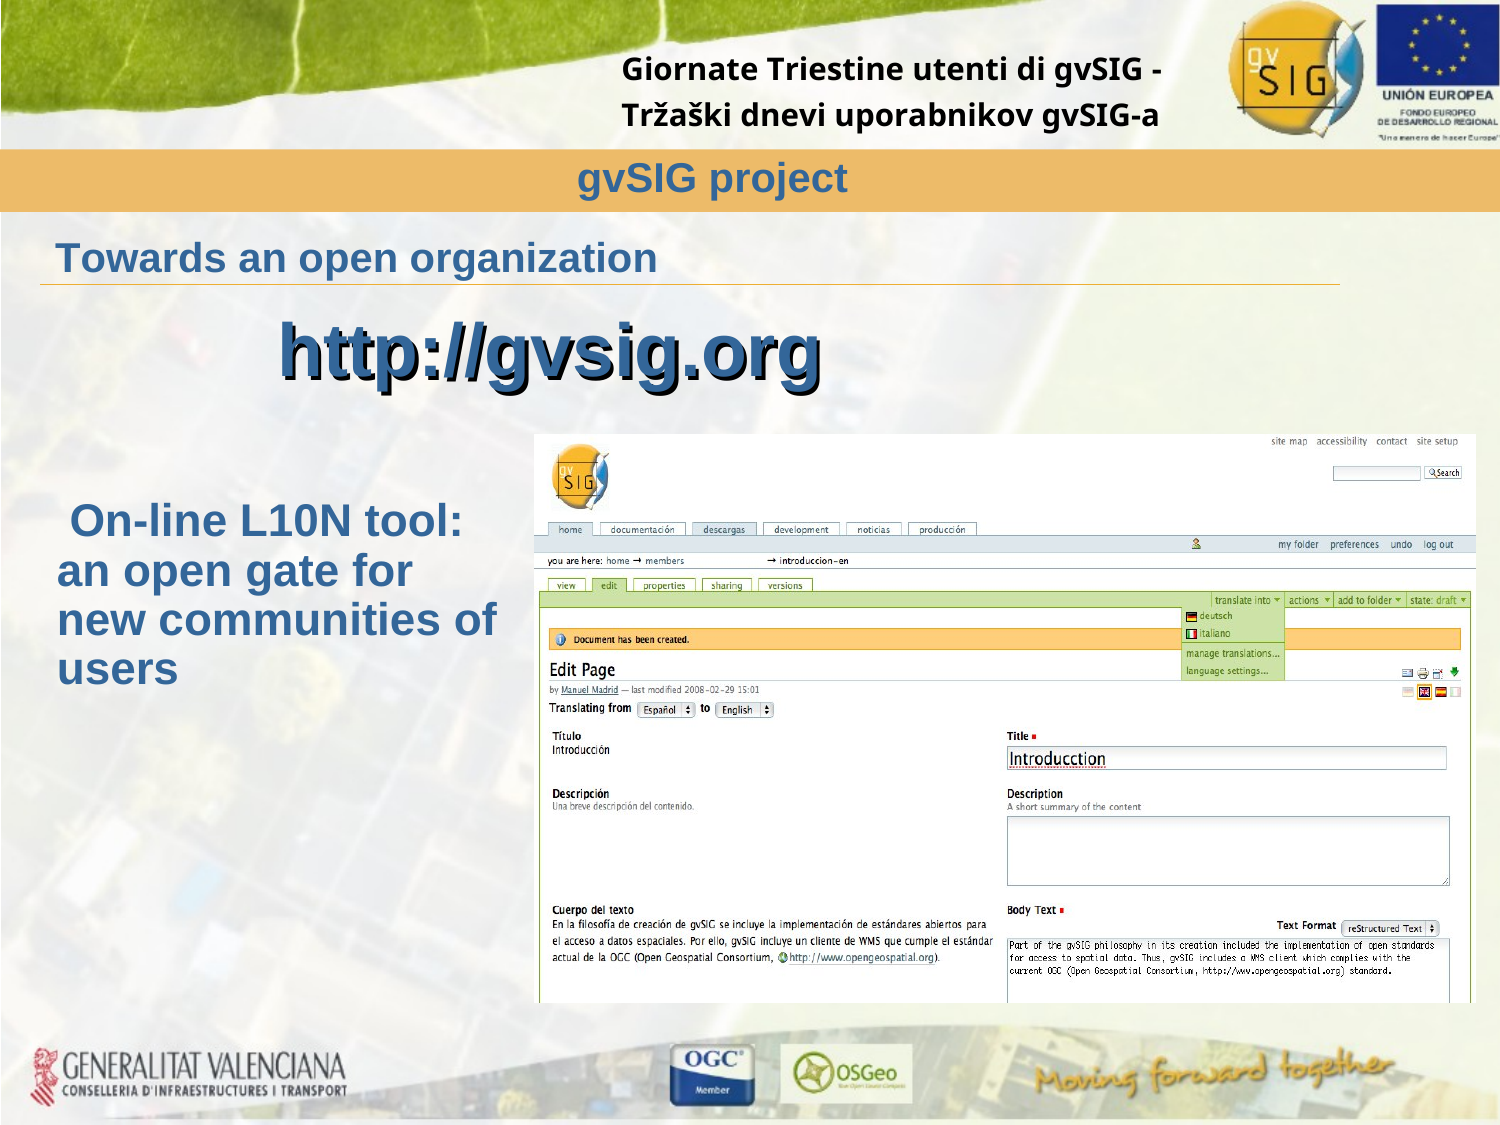

gvSIG project
Towards an open organization
http://gvsig.org
 On-line L10N tool: an open gate for new communities of users